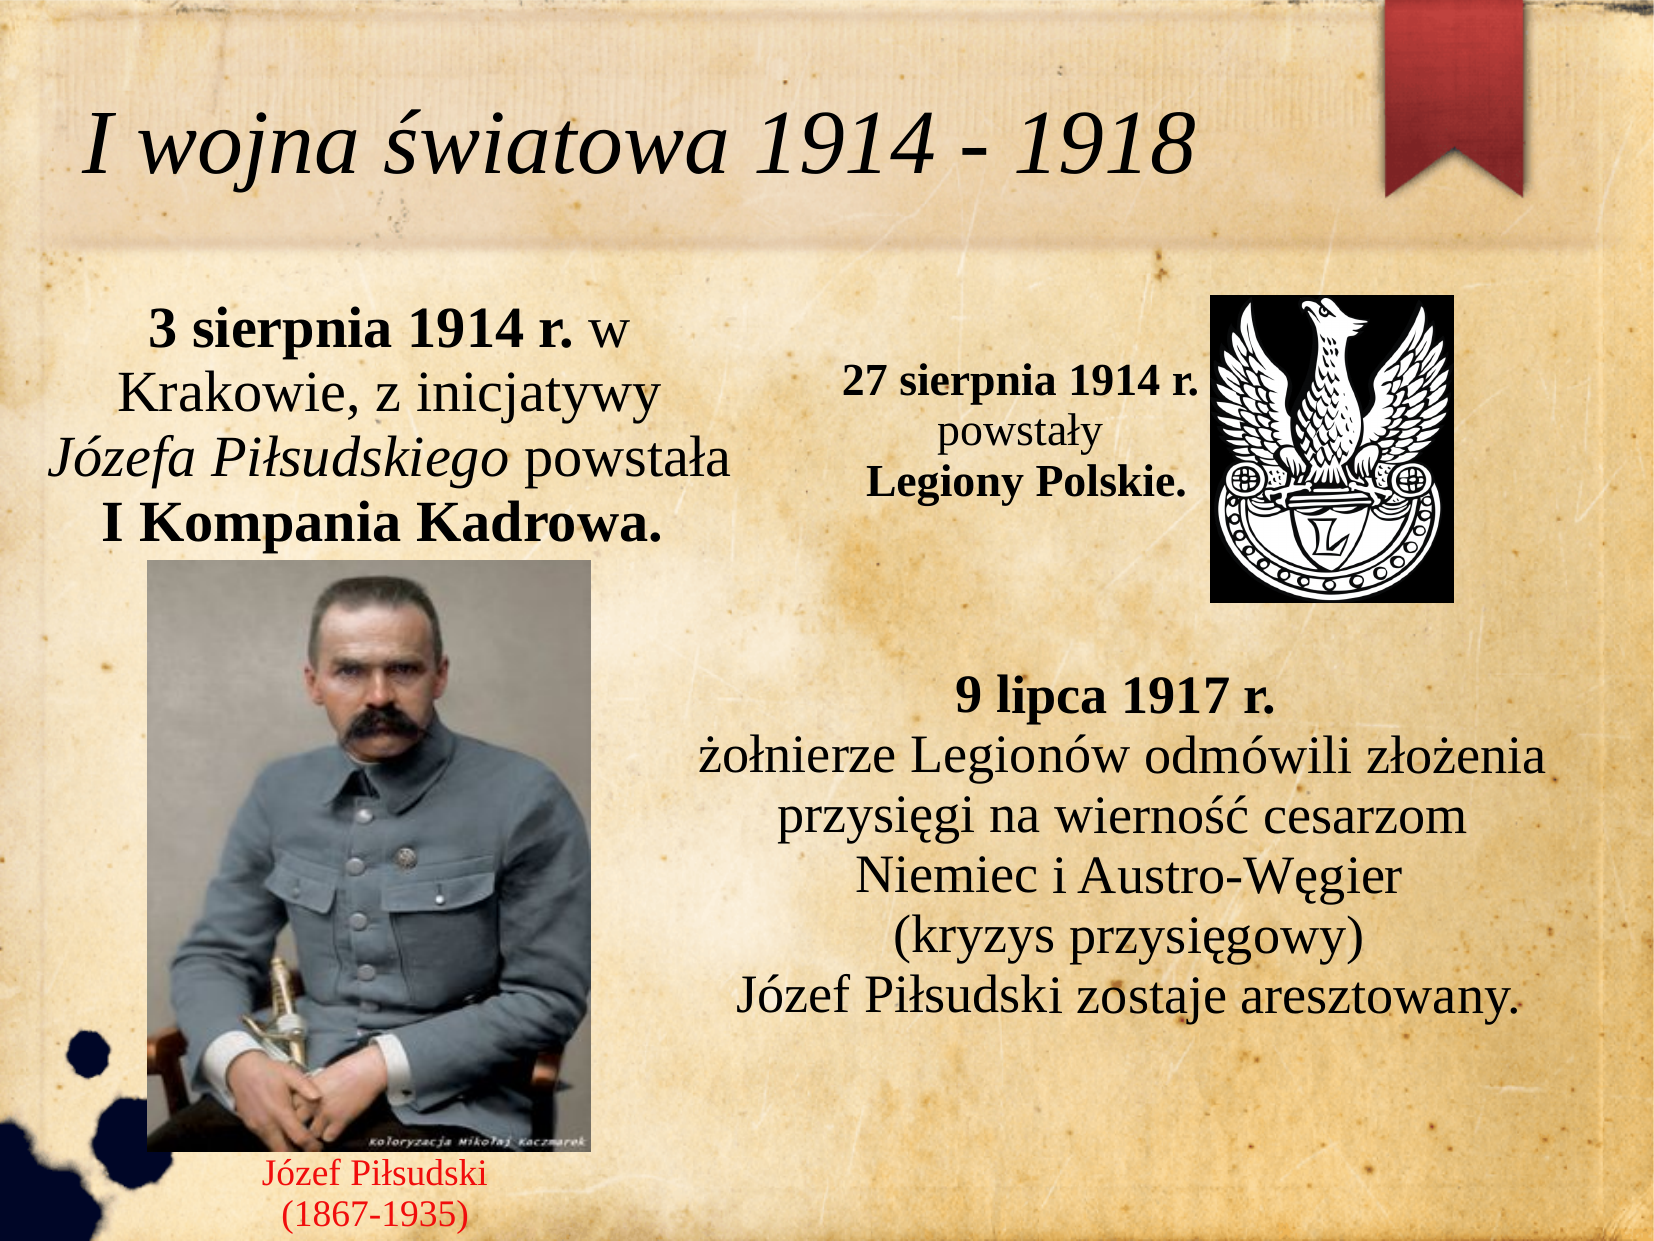

# I wojna światowa 1914 - 1918
3 sierpnia 1914 r. w Krakowie, z inicjatywy Józefa Piłsudskiego powstała
I Kompania Kadrowa.
27 sierpnia 1914 r. powstały
 Legiony Polskie.
9 lipca 1917 r.
żołnierze Legionów odmówili złożenia przysięgi na wierność cesarzom
 Niemiec i Austro-Węgier
 (kryzys przysięgowy)
 Józef Piłsudski zostaje aresztowany.
Józef Piłsudski
(1867-1935)